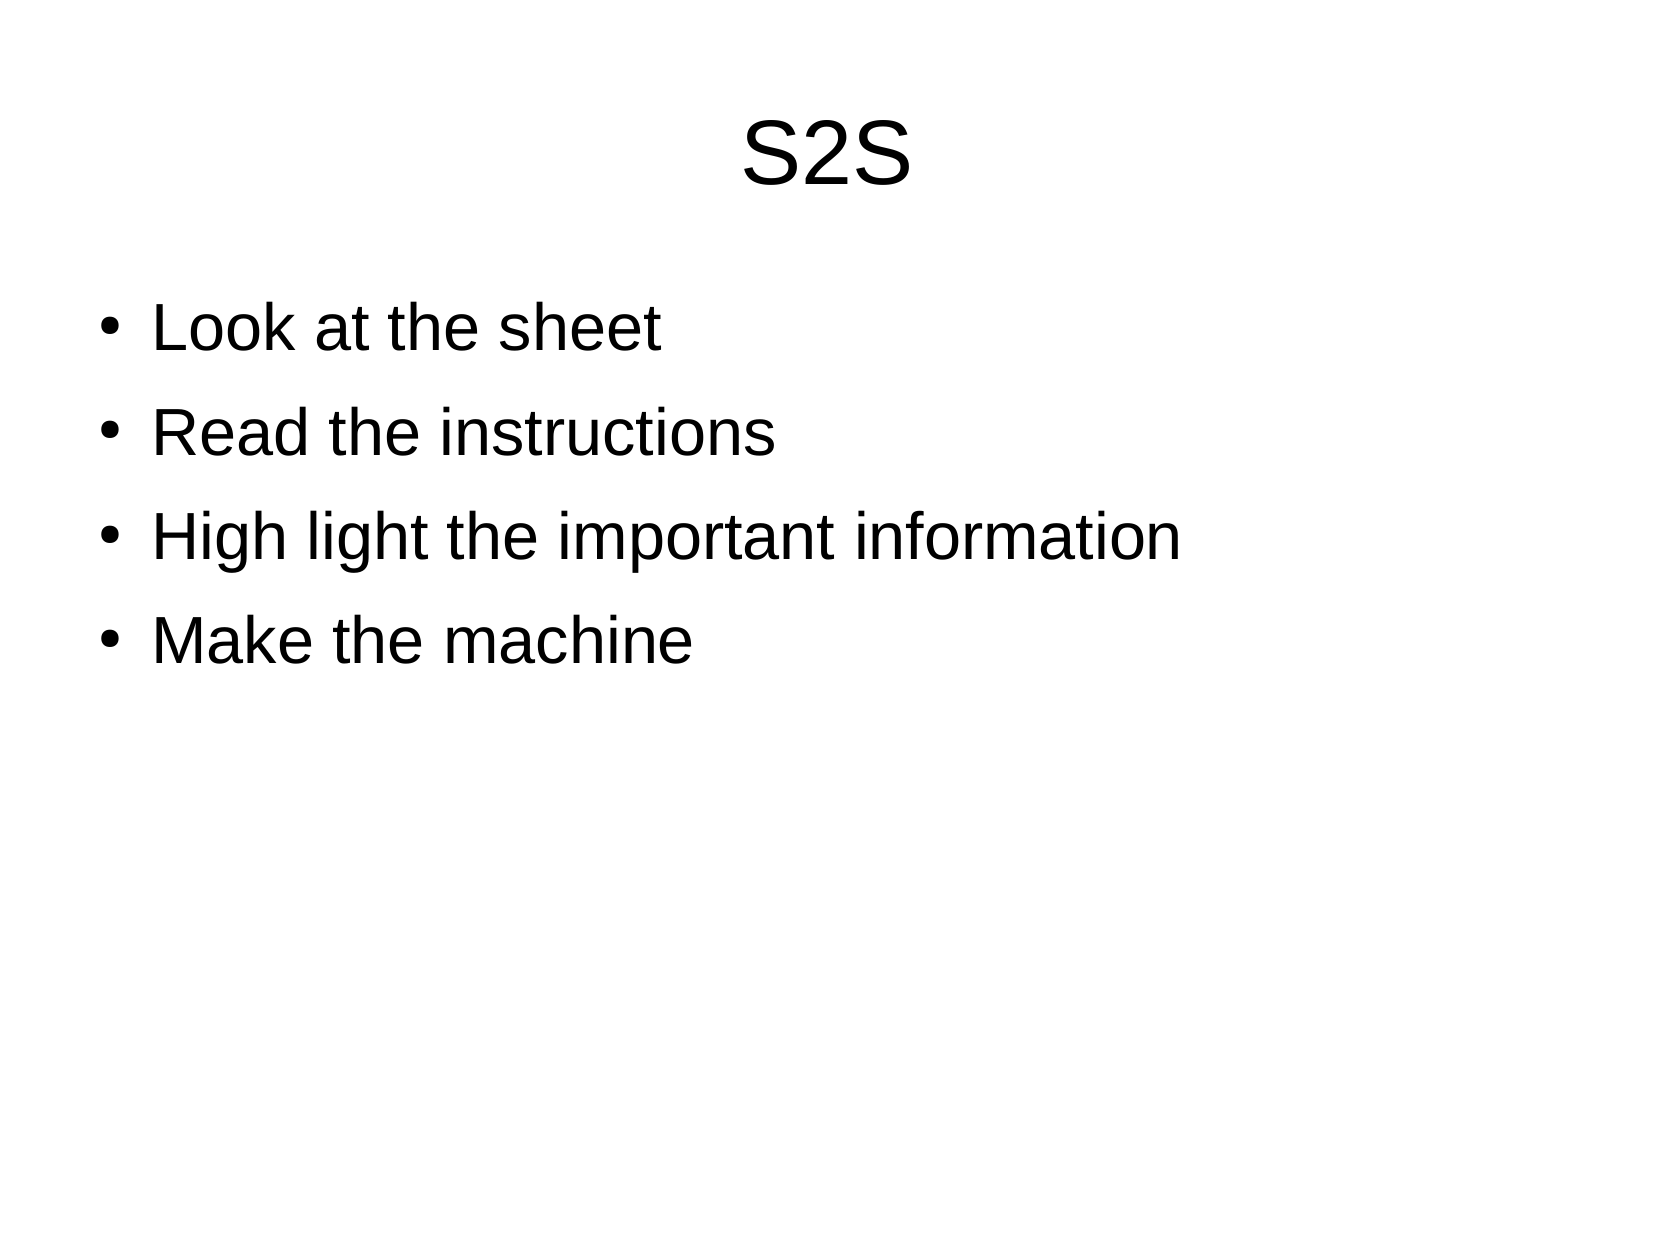

# S2S
Look at the sheet
Read the instructions
High light the important information
Make the machine